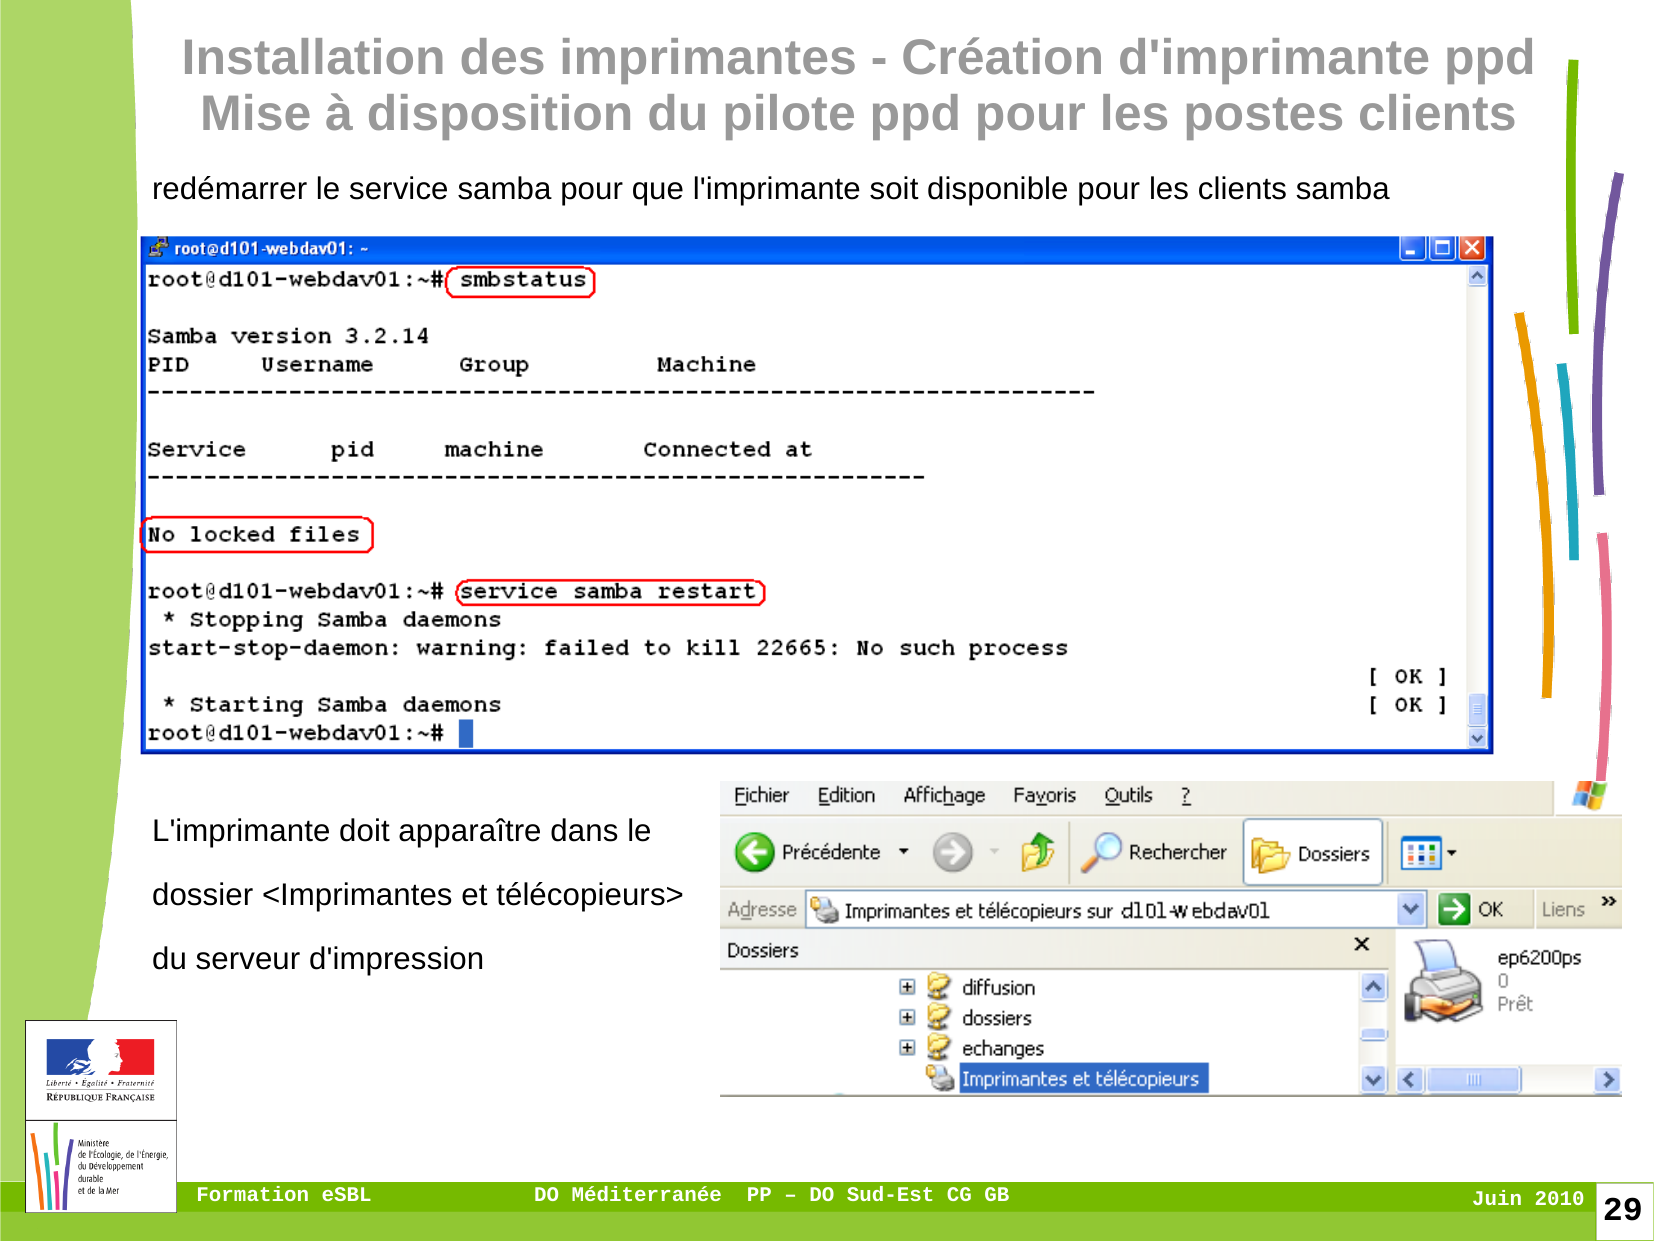

# Installation des imprimantes - Création d'imprimante ppd Mise à disposition du pilote ppd pour les postes clients
redémarrer le service samba pour que l'imprimante soit disponible pour les clients samba
L'imprimante doit apparaître dans le
dossier <Imprimantes et télécopieurs>
du serveur d'impression
29